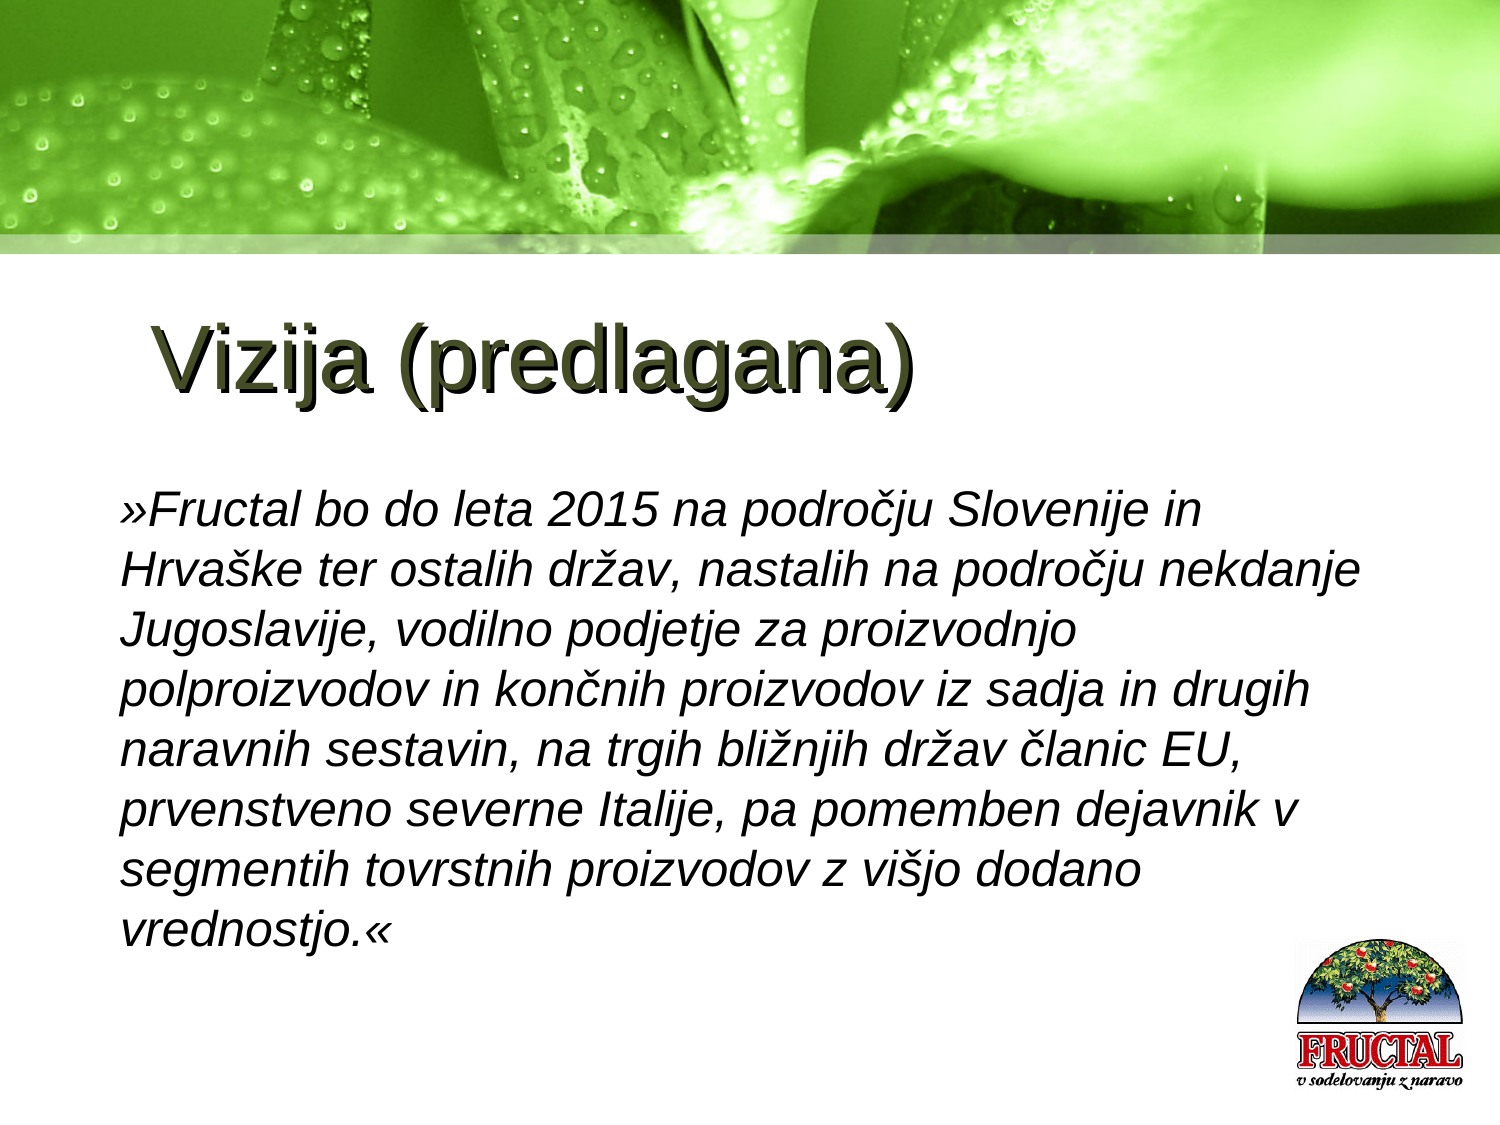

Vizija (predlagana)
	»Fructal bo do leta 2015 na področju Slovenije in Hrvaške ter ostalih držav, nastalih na področju nekdanje Jugoslavije, vodilno podjetje za proizvodnjo polproizvodov in končnih proizvodov iz sadja in drugih naravnih sestavin, na trgih bližnjih držav članic EU, prvenstveno severne Italije, pa pomemben dejavnik v segmentih tovrstnih proizvodov z višjo dodano vrednostjo.«